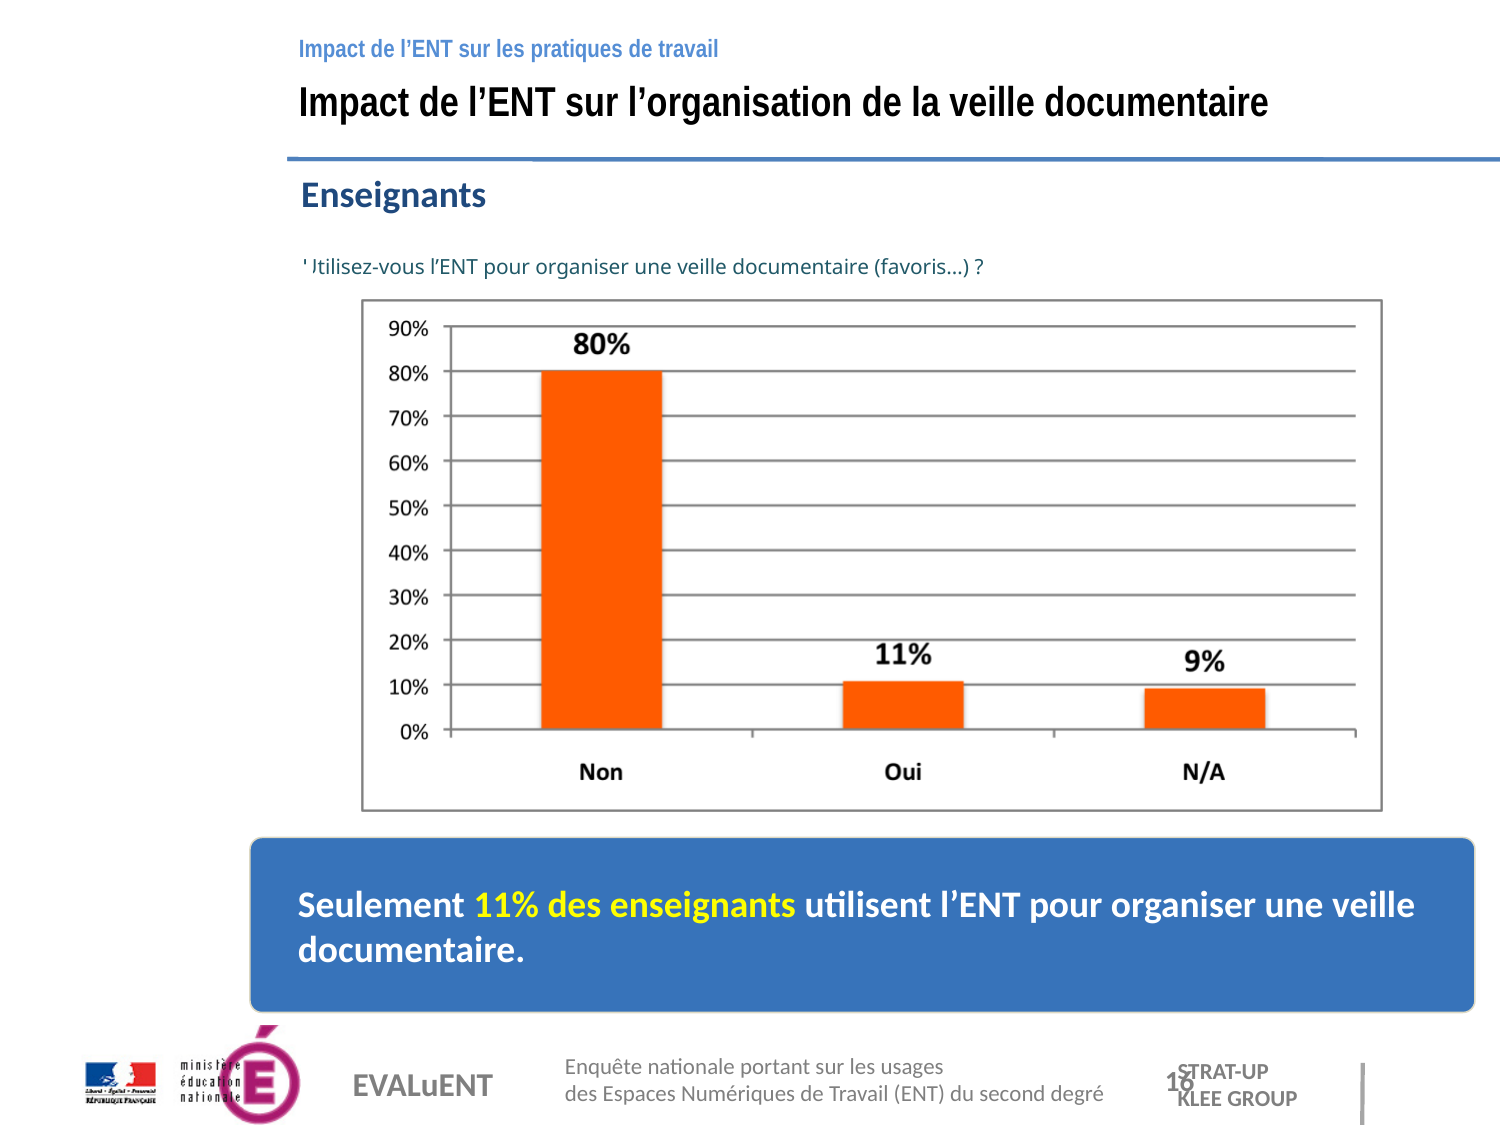

Impact de l’ENT sur les pratiques de travail
Impact de l’ENT sur l’organisation de la veille documentaire
Enseignants
Utilisez-vous l’ENT pour organiser une veille documentaire (favoris…) ?
Seulement 11% des enseignants utilisent l’ENT pour organiser une veille documentaire.